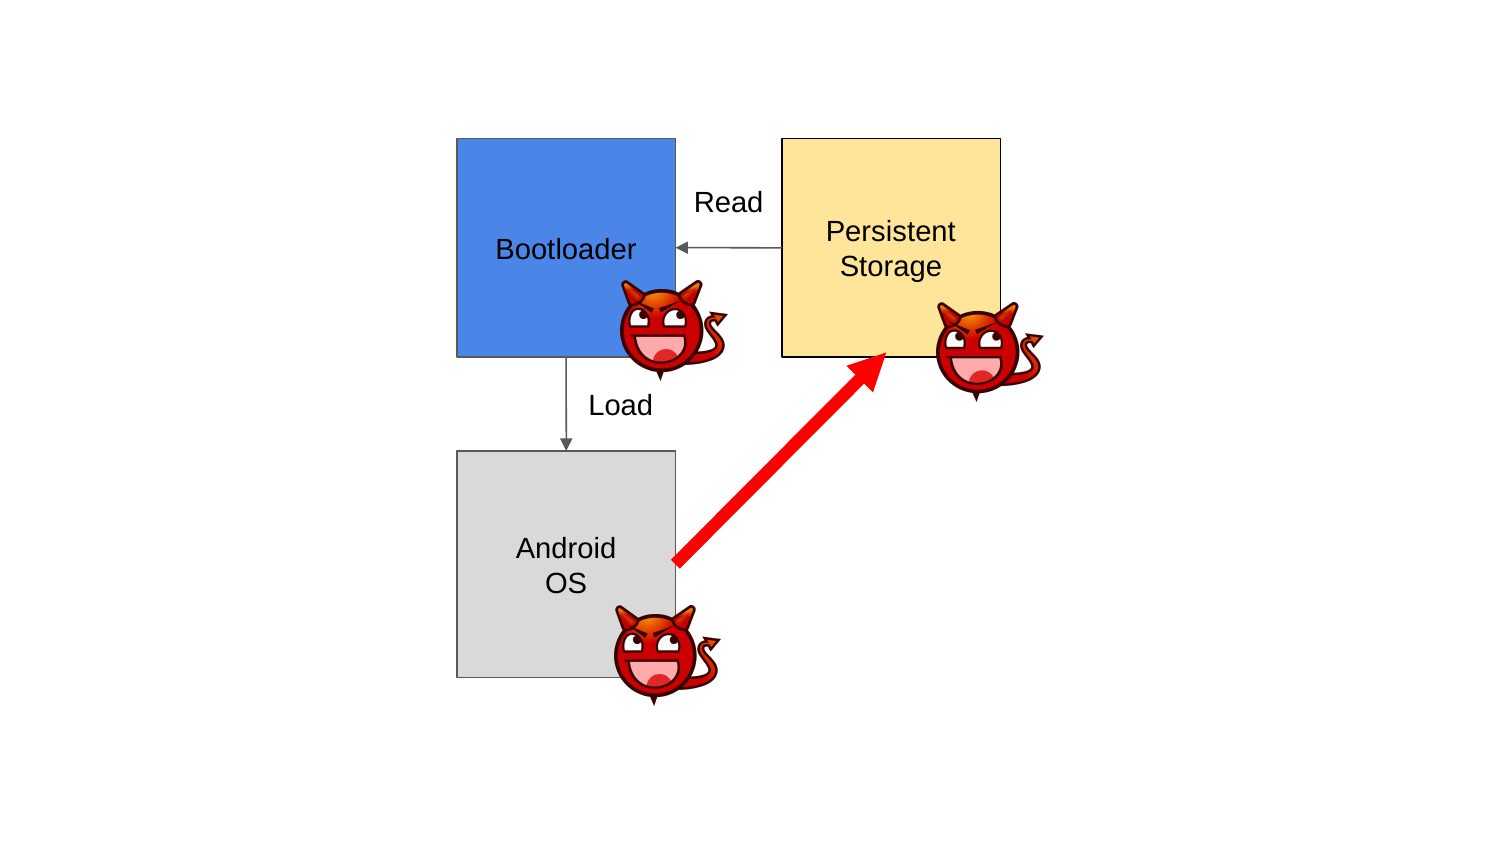

Bootloader
Persistent
Storage
Read
Load
Android
OS